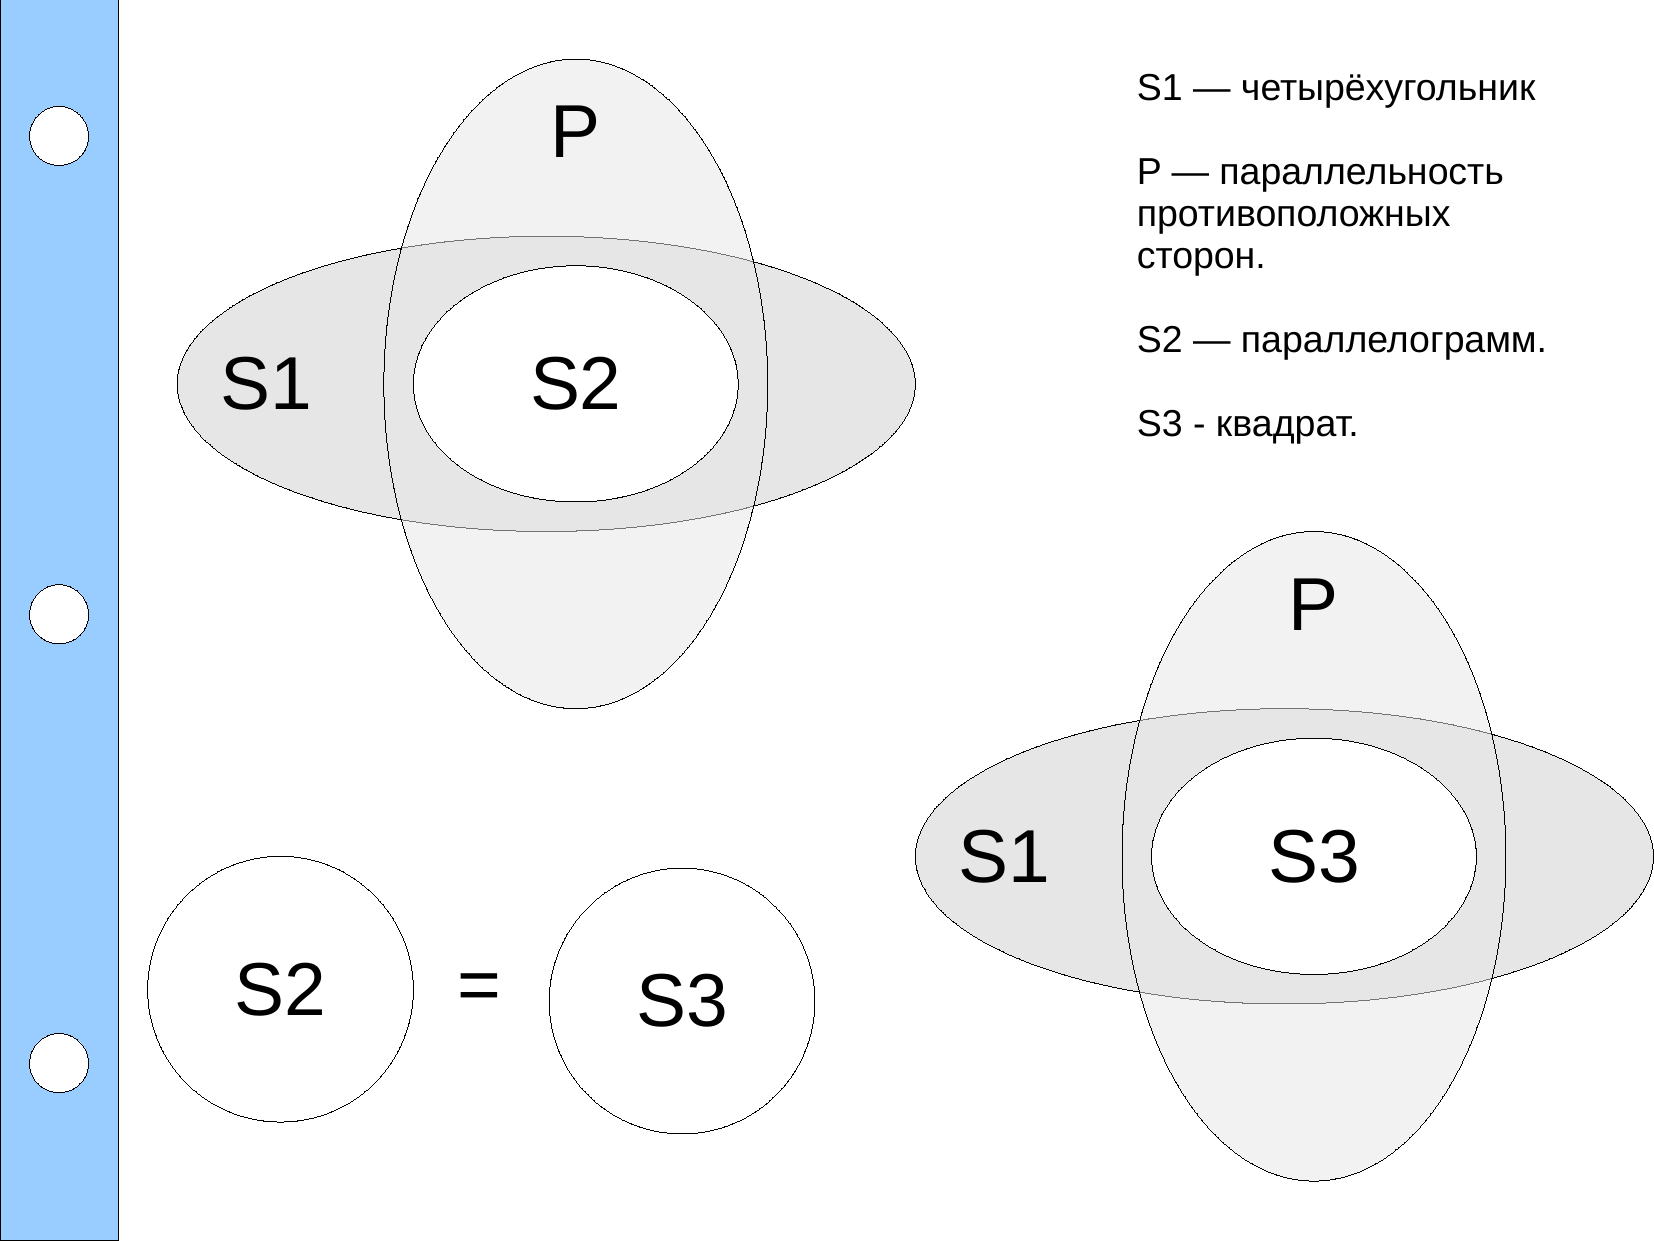

P
S1
S2
S1 — четырёхугольник
P — параллельность
противоположных
сторон.
S2 — параллелограмм.
S3 - квадрат.
P
S1
S3
S2
S3
=